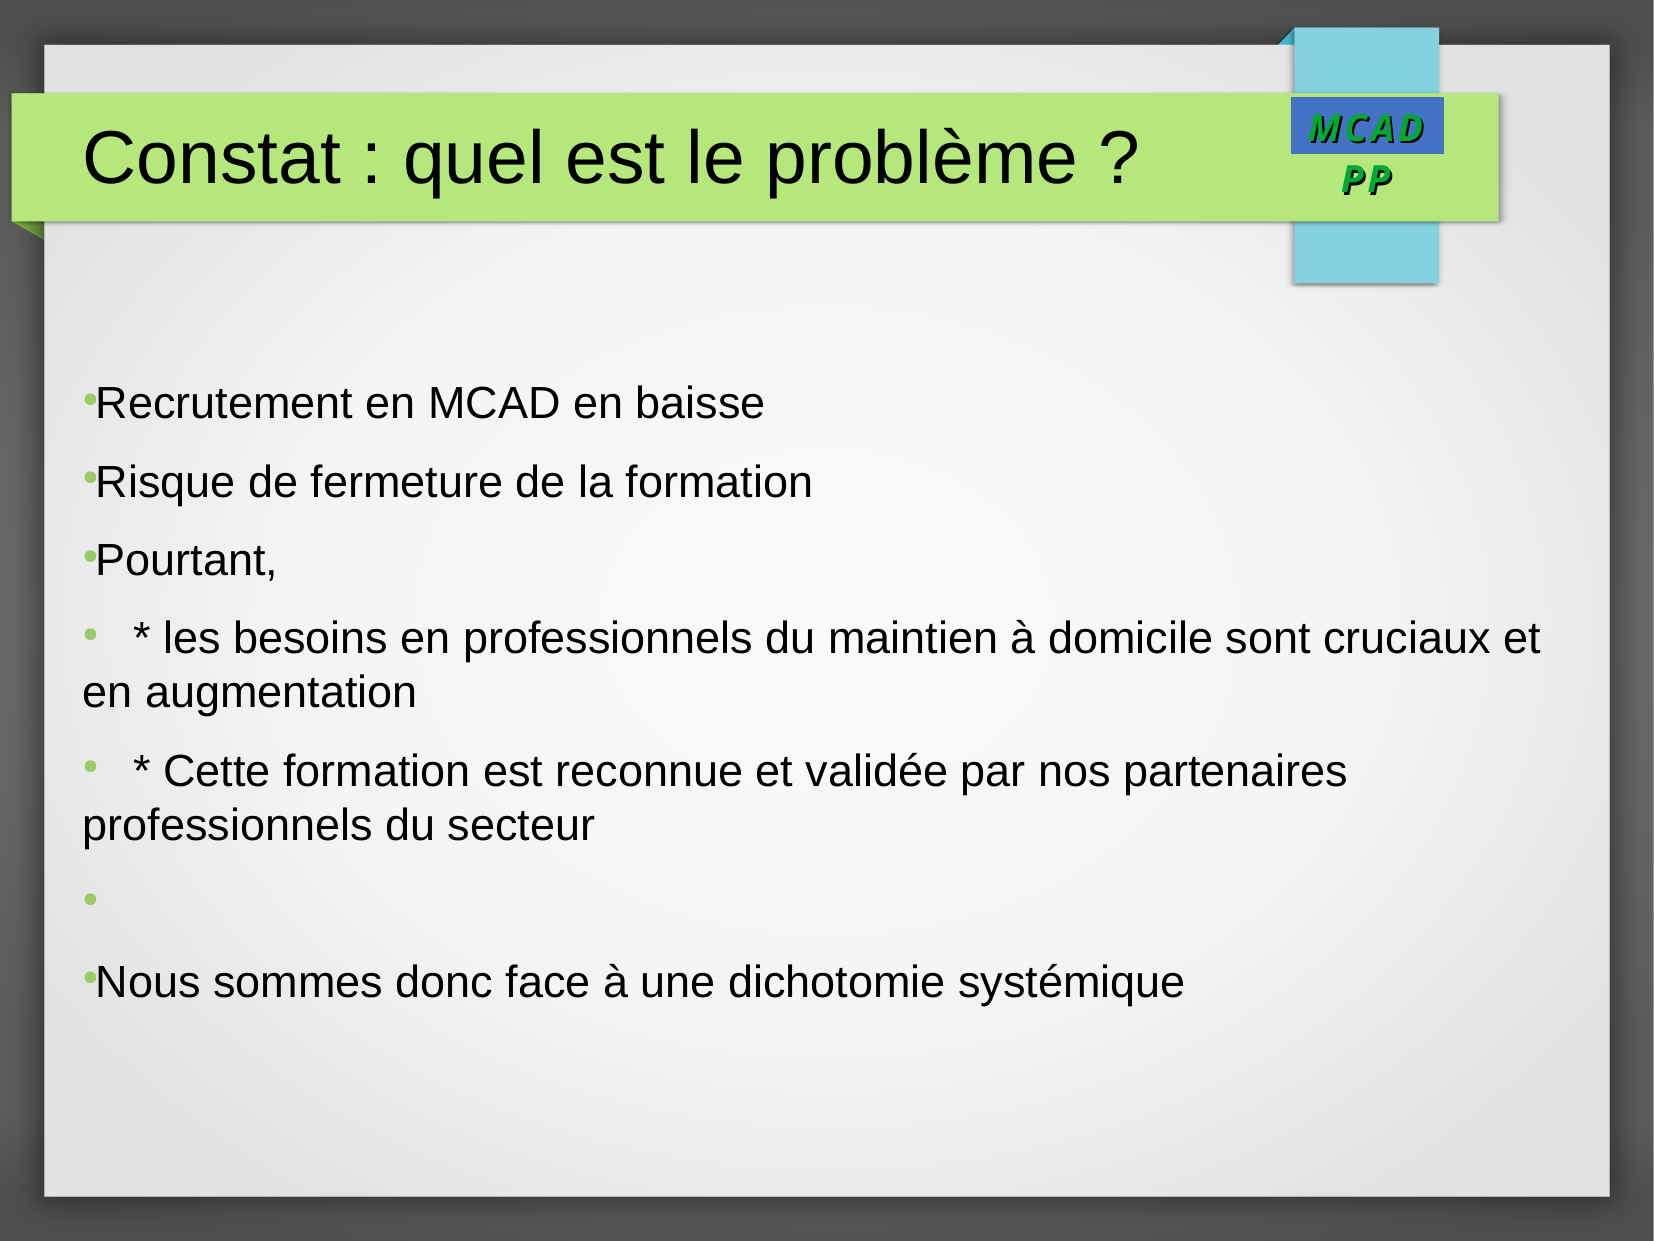

# Constat : quel est le problème ?
MCAD
PP
| |
| --- |
Recrutement en MCAD en baisse
Risque de fermeture de la formation
Pourtant,
 * les besoins en professionnels du maintien à domicile sont cruciaux et en augmentation
 * Cette formation est reconnue et validée par nos partenaires professionnels du secteur
Nous sommes donc face à une dichotomie systémique